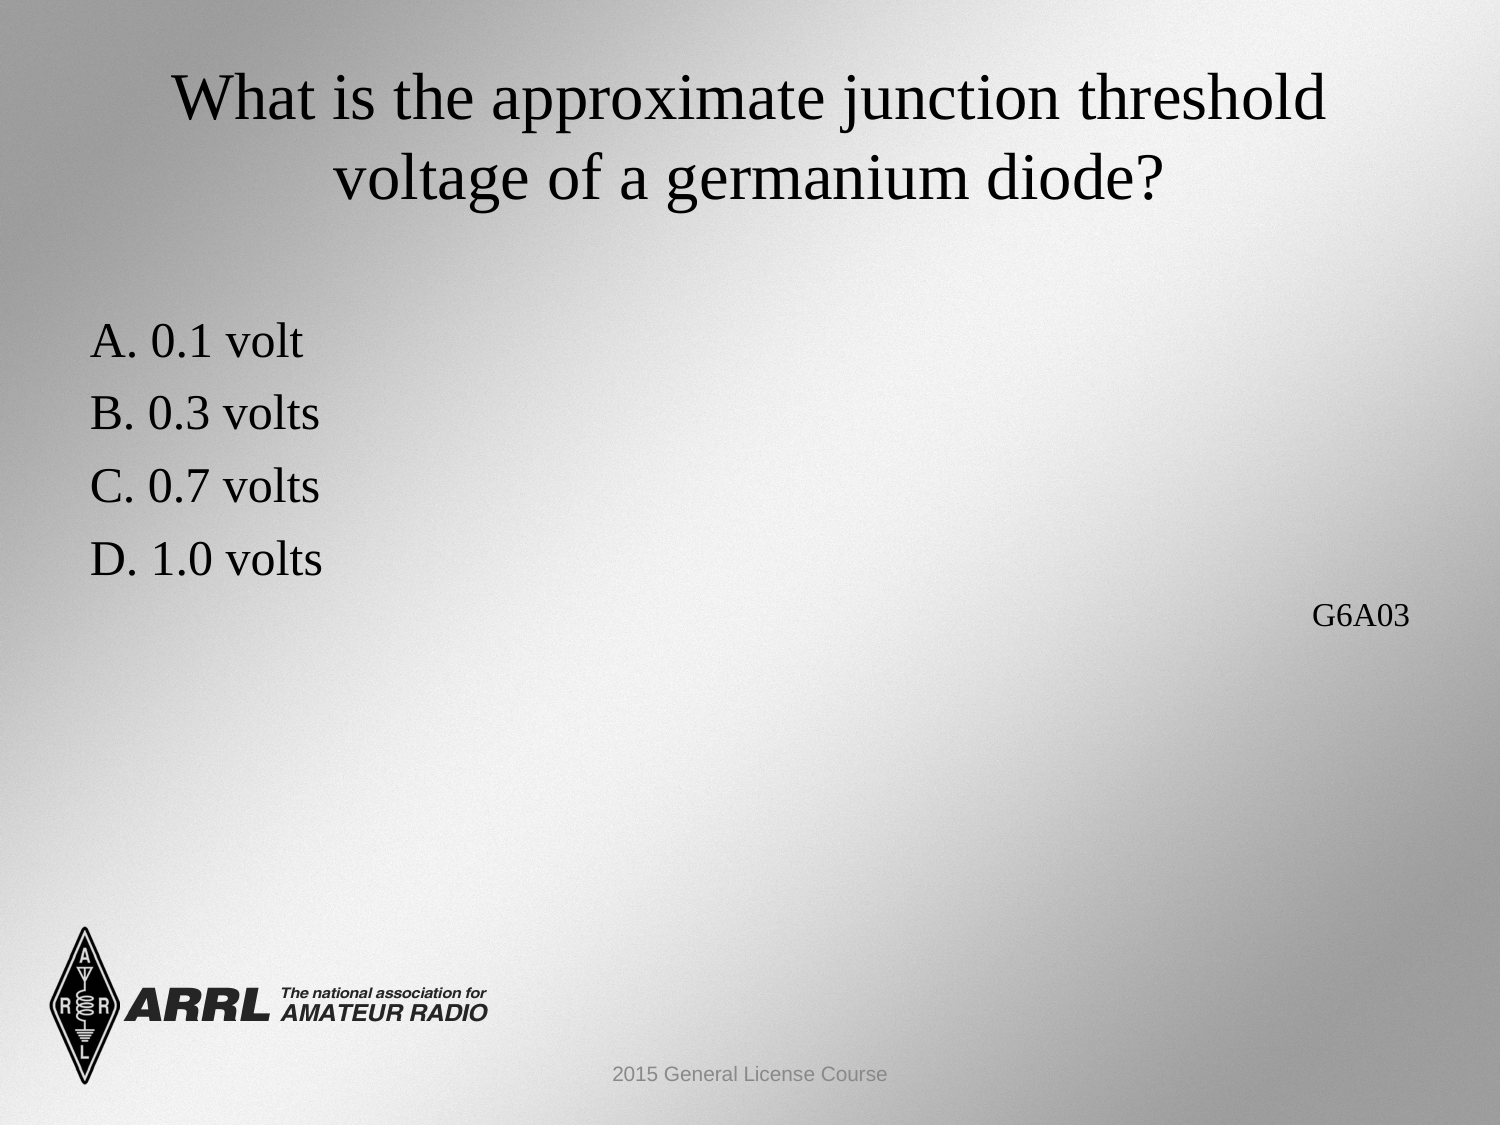

# What is the approximate junction threshold voltage of a germanium diode?
A. 0.1 volt
B. 0.3 volts
C. 0.7 volts
D. 1.0 volts
 G6A03
2015 General License Course